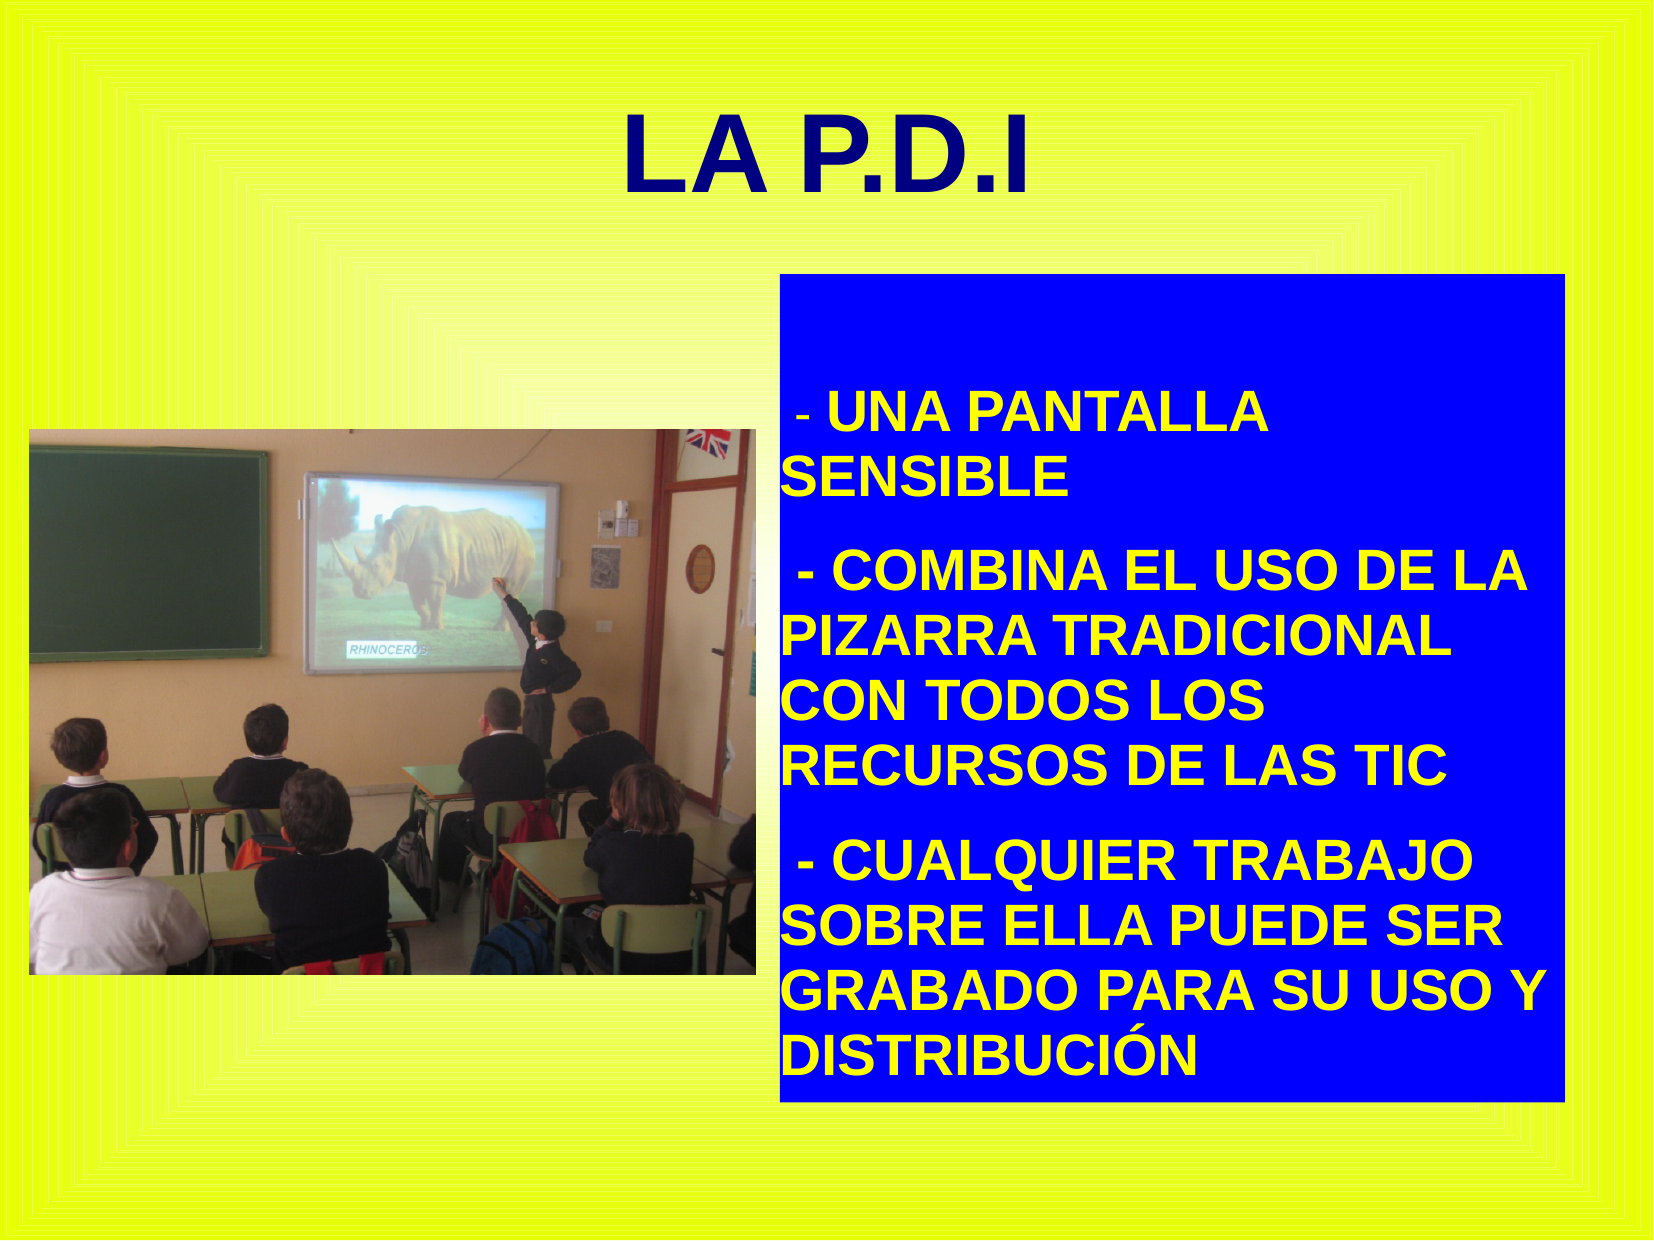

# LA P.D.I
 - UNA PANTALLA SENSIBLE
 - COMBINA EL USO DE LA PIZARRA TRADICIONAL CON TODOS LOS RECURSOS DE LAS TIC
 - CUALQUIER TRABAJO SOBRE ELLA PUEDE SER GRABADO PARA SU USO Y DISTRIBUCIÓN